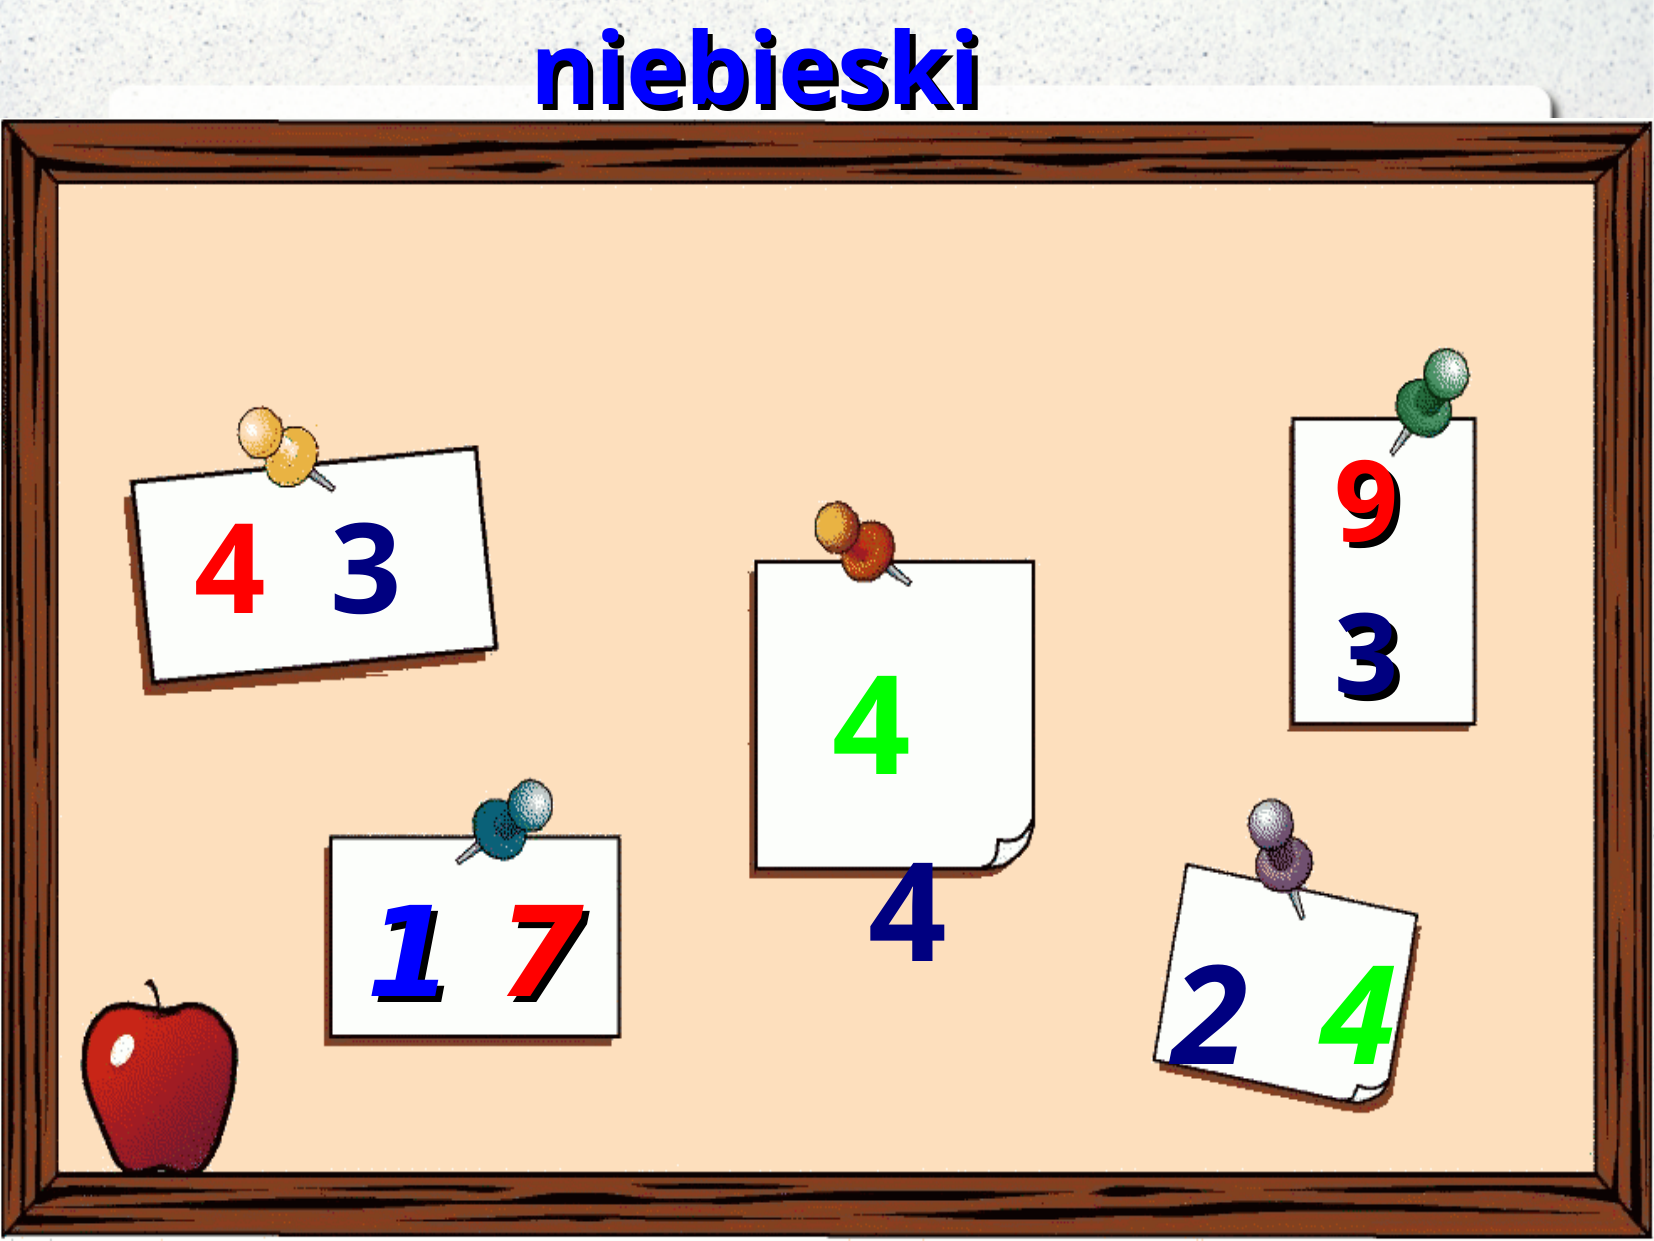

niebieski
9
3
4 3
4 4
1 7
2 4
 Akademia Nowoczesnej Edukacji SPEKTRUM - www.an.edu.pl - akademia.spektrum@gmail.com